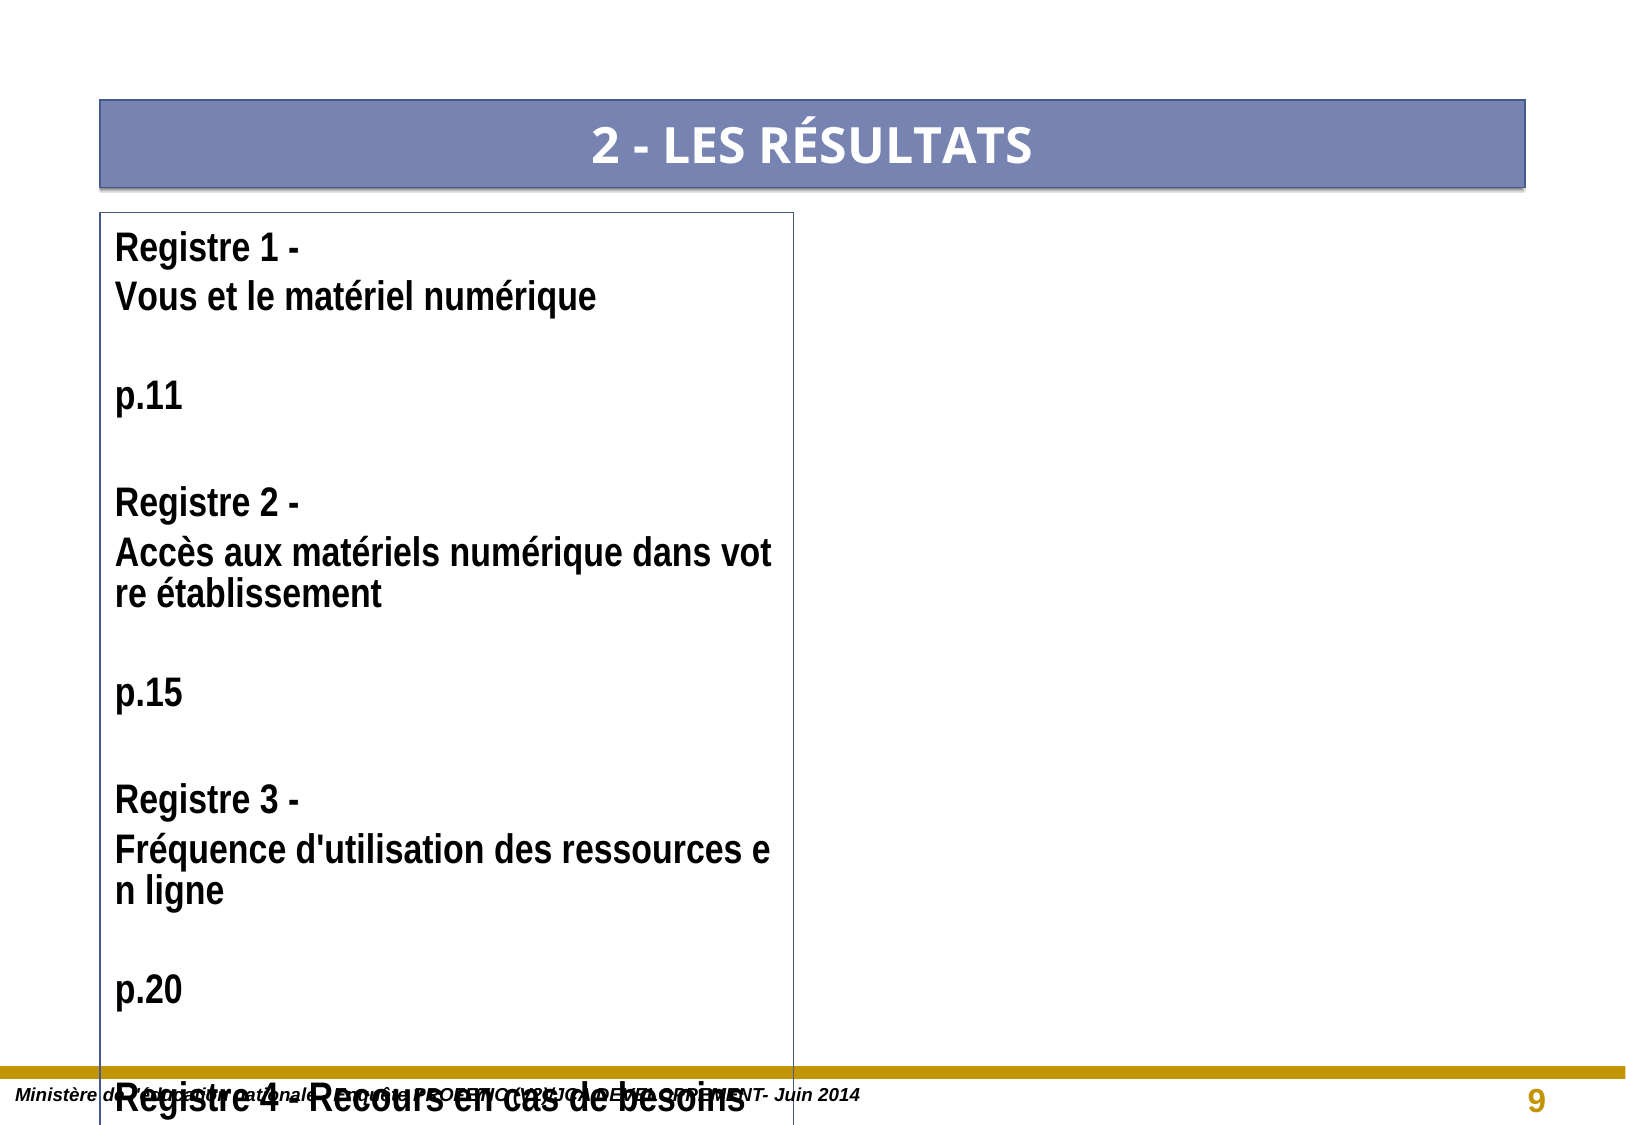

# 2 - Les résultats
Registre 1 - Vous et le matériel numérique	p.11
Registre 2 - Accès aux matériels numérique dans votre établissement	p.15
Registre 3 - Fréquence d'utilisation des ressources en ligne	p.20
Registre 4 - Recours en cas de besoins	p. 31
Registre 5 - Perception globale et satisfaction	p.48
Registre 6 - TICE et personnes ressource	p. 55
4
Ministère de l'éducation nationale - Enquête PROFETIC (V2)/JCA DEVELOPPEMENT- Juin 2014